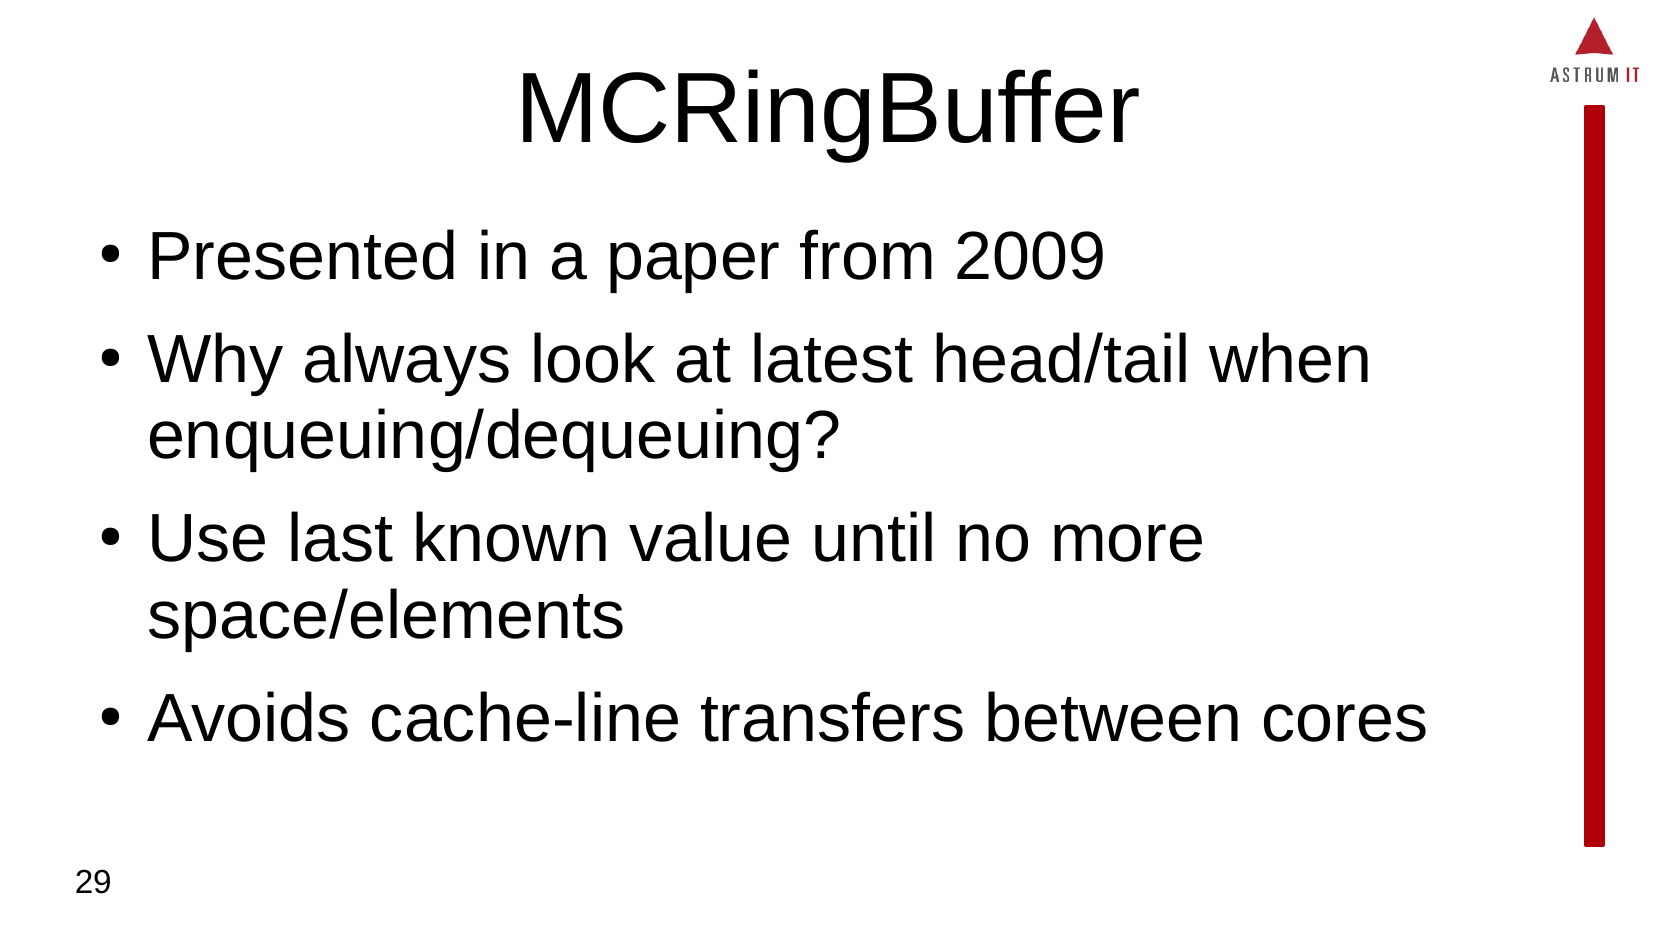

# MCRingBuffer
Presented in a paper from 2009
Why always look at latest head/tail when enqueuing/dequeuing?
Use last known value until no more space/elements
Avoids cache-line transfers between cores